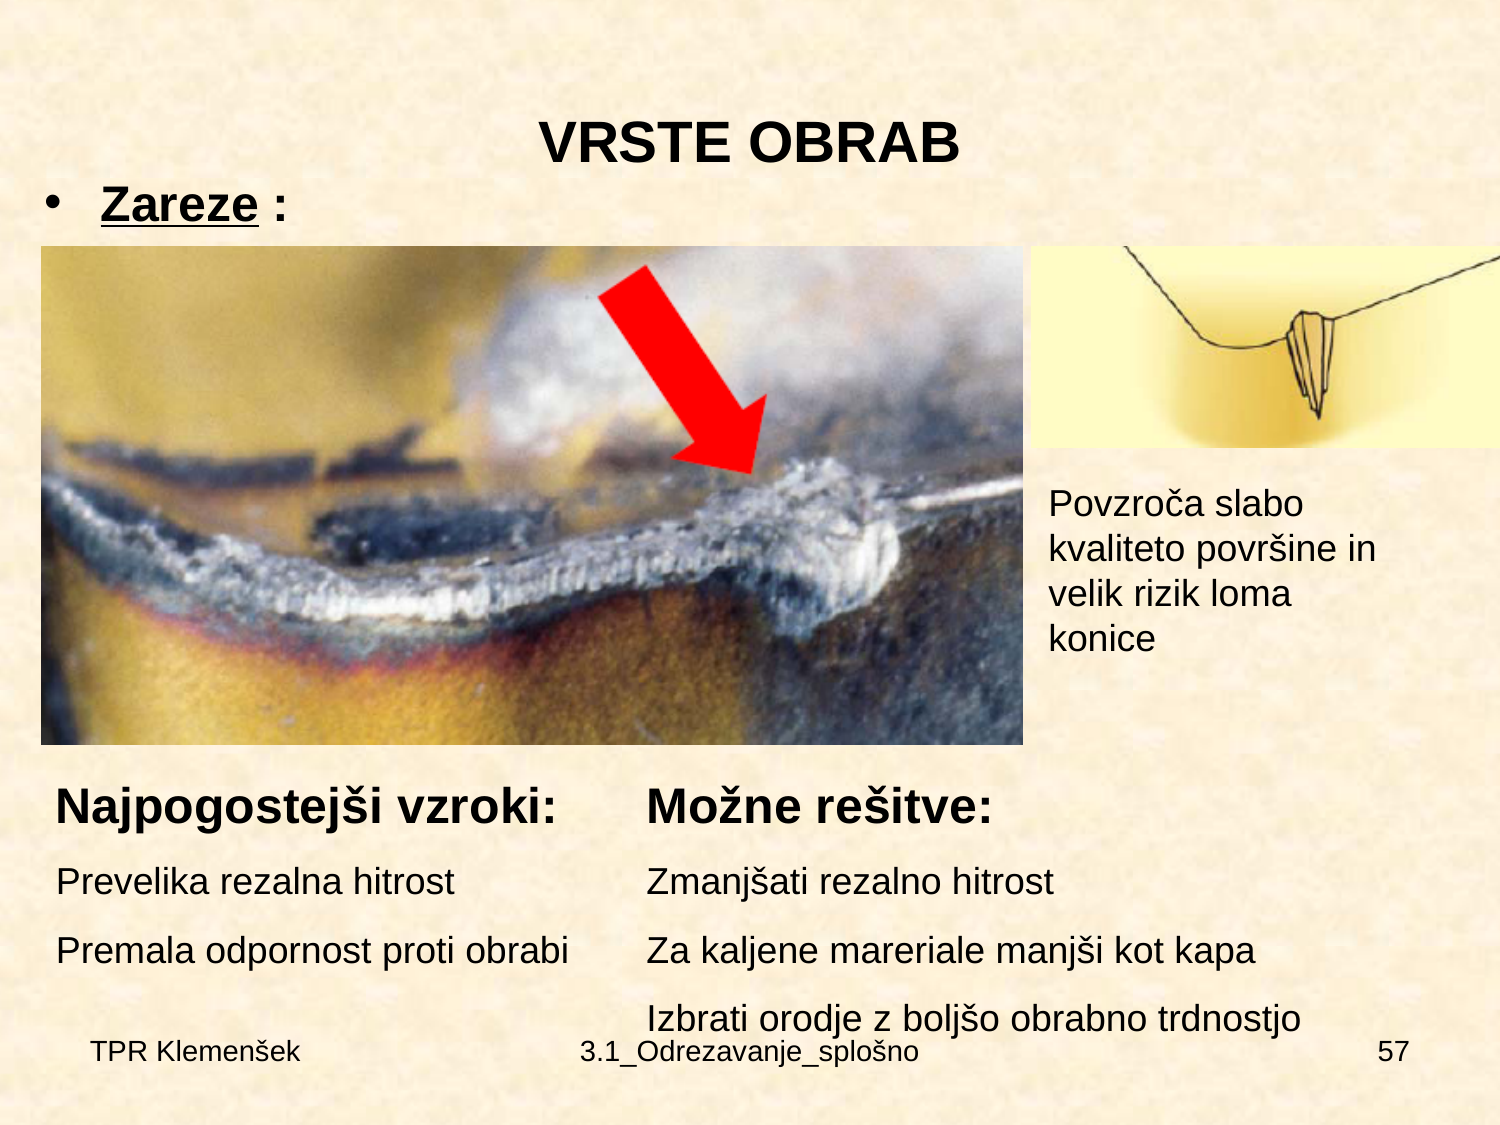

# VRSTE OBRAB
Zareze :
Povzroča slabo kvaliteto površine in velik rizik loma konice
Najpogostejši vzroki:
Prevelika rezalna hitrost
Premala odpornost proti obrabi
Možne rešitve:
Zmanjšati rezalno hitrost
Za kaljene mareriale manjši kot kapa
Izbrati orodje z boljšo obrabno trdnostjo
TPR Klemenšek
3.1_Odrezavanje_splošno